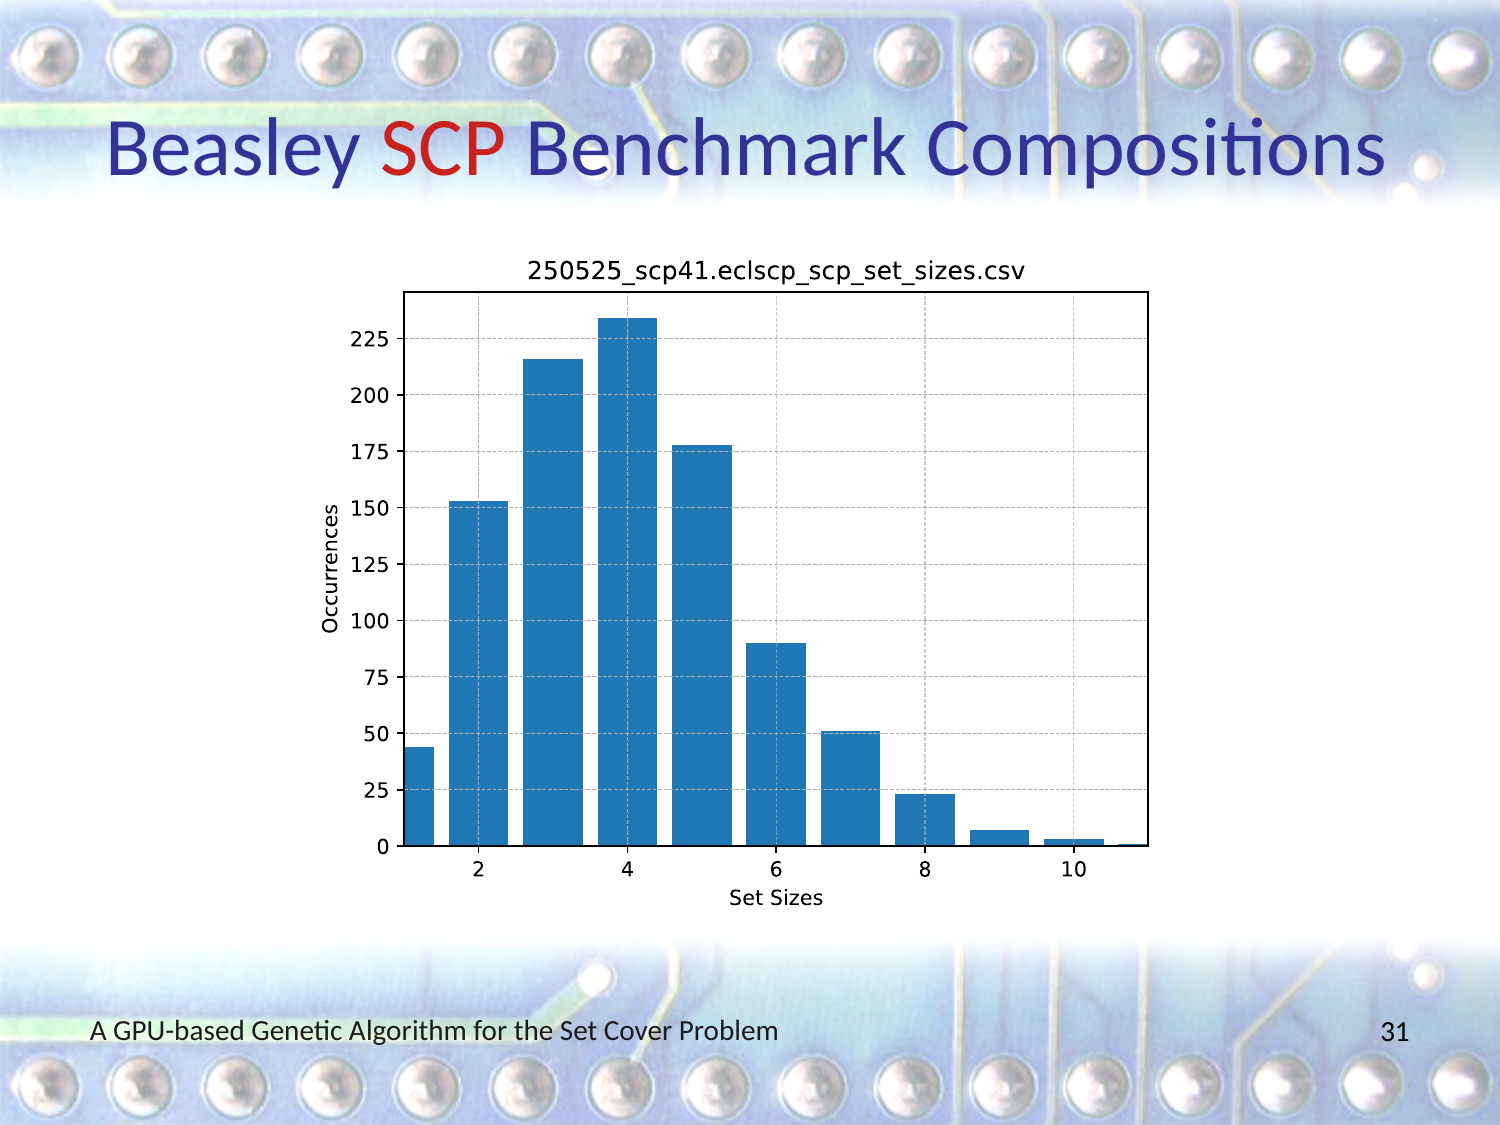

# Beasley SCP Benchmark Compositions
A GPU-based Genetic Algorithm for the Set Cover Problem
31